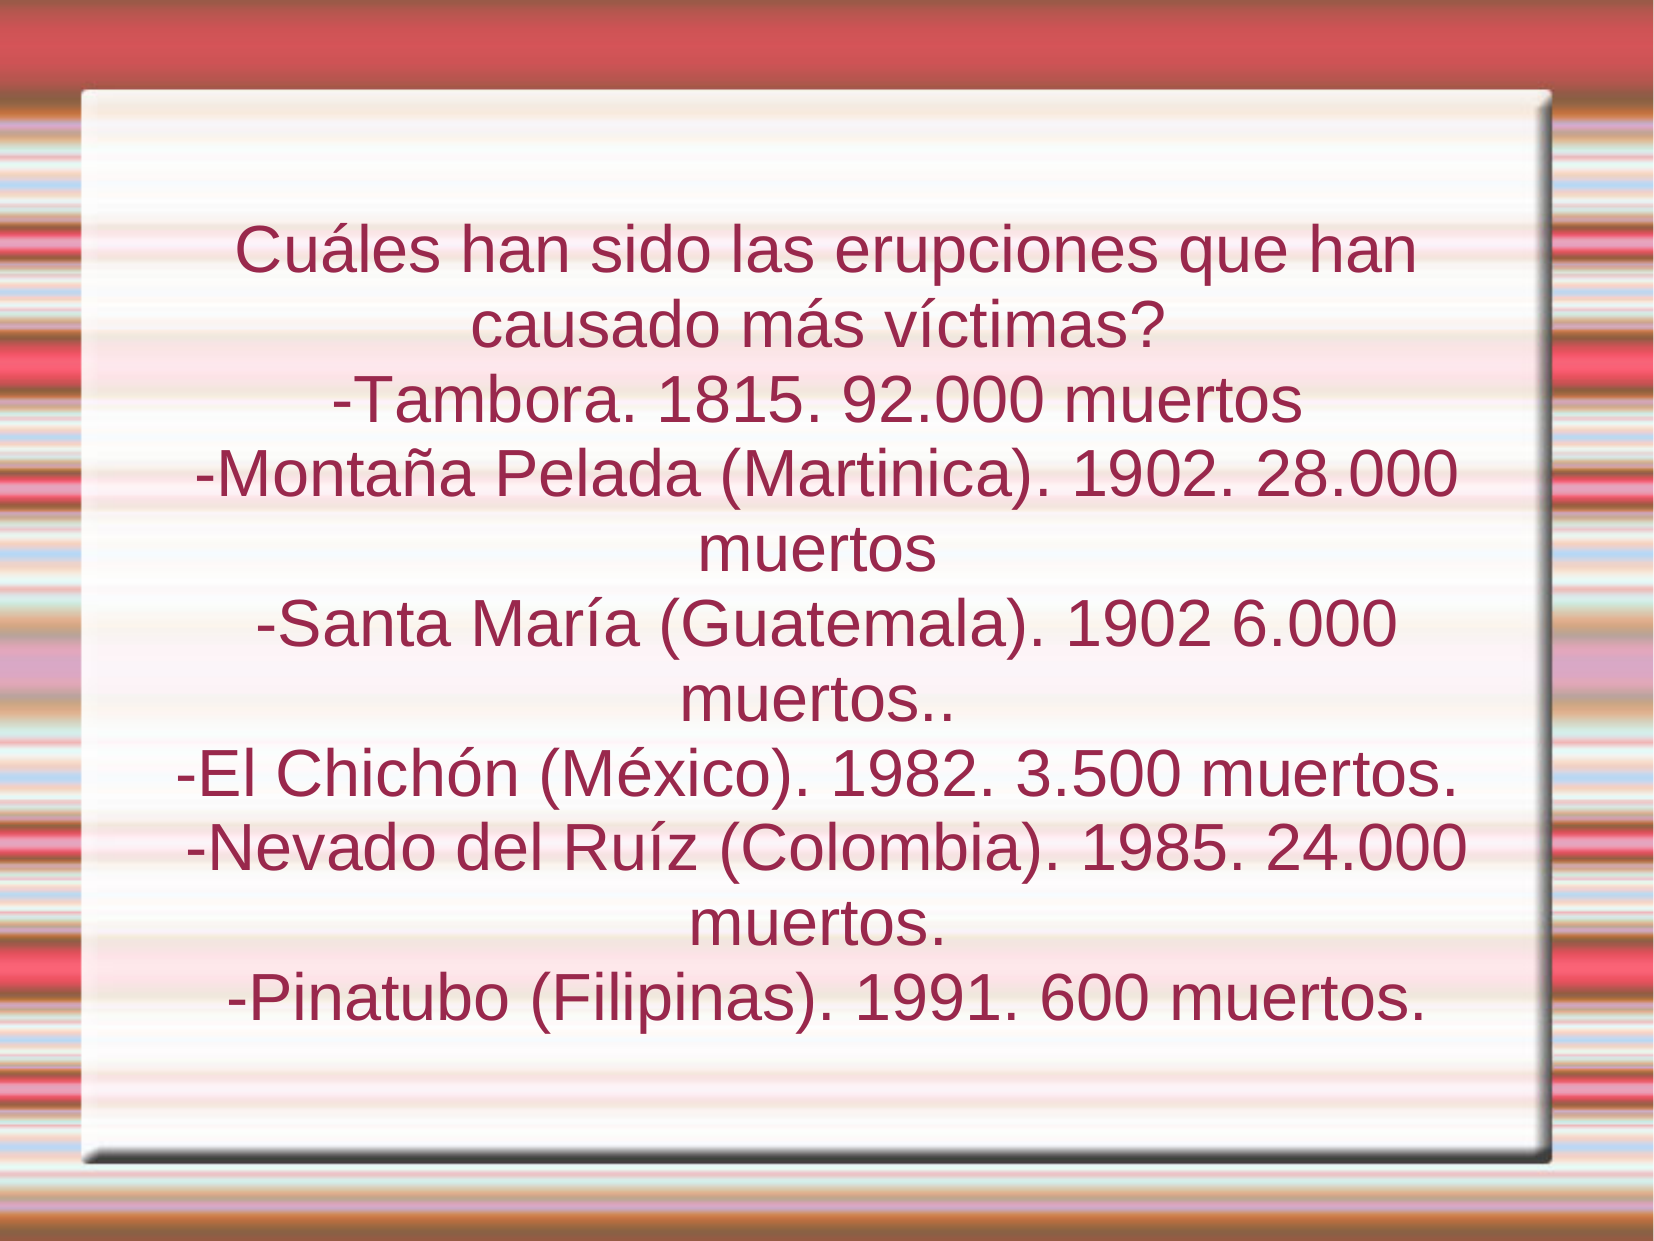

# Cuáles han sido las erupciones que han causado más víctimas?
-Tambora. 1815. 92.000 muertos
-Montaña Pelada (Martinica). 1902. 28.000 muertos
-Santa María (Guatemala). 1902 6.000 muertos..
-El Chichón (México). 1982. 3.500 muertos.
-Nevado del Ruíz (Colombia). 1985. 24.000 muertos.
-Pinatubo (Filipinas). 1991. 600 muertos.